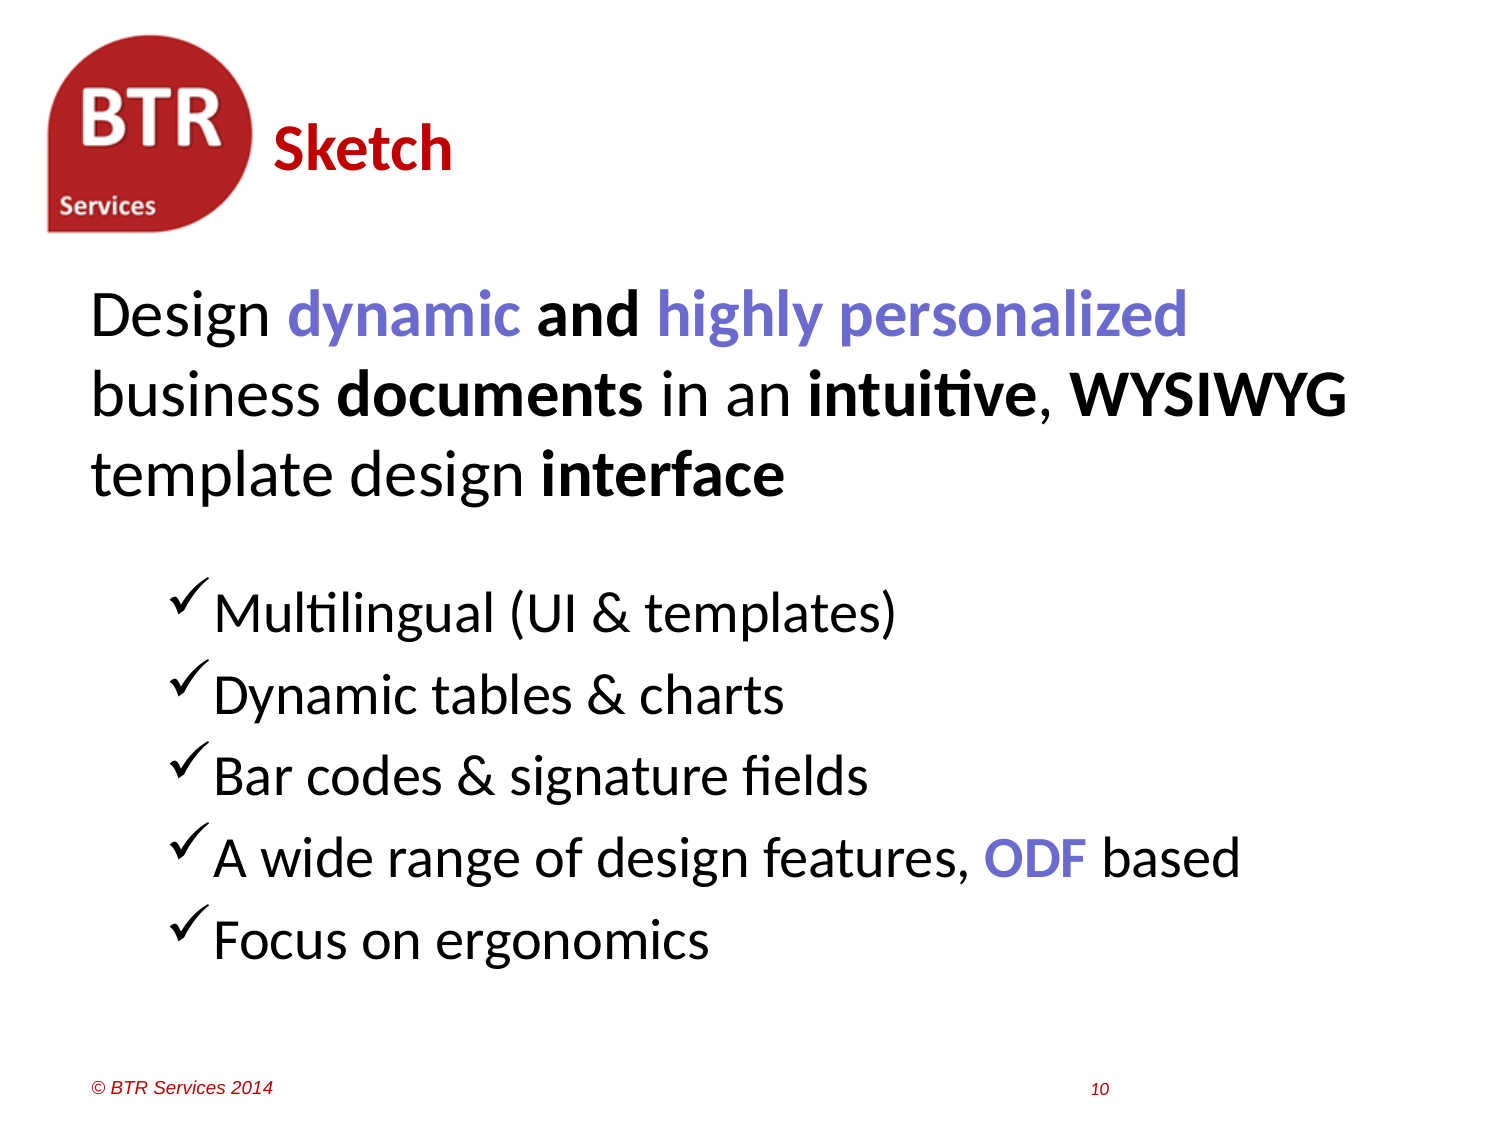

# Sketch
Design dynamic and highly personalized business documents in an intuitive, WYSIWYG template design interface
Multilingual (UI & templates)
Dynamic tables & charts
Bar codes & signature fields
A wide range of design features, ODF based
Focus on ergonomics